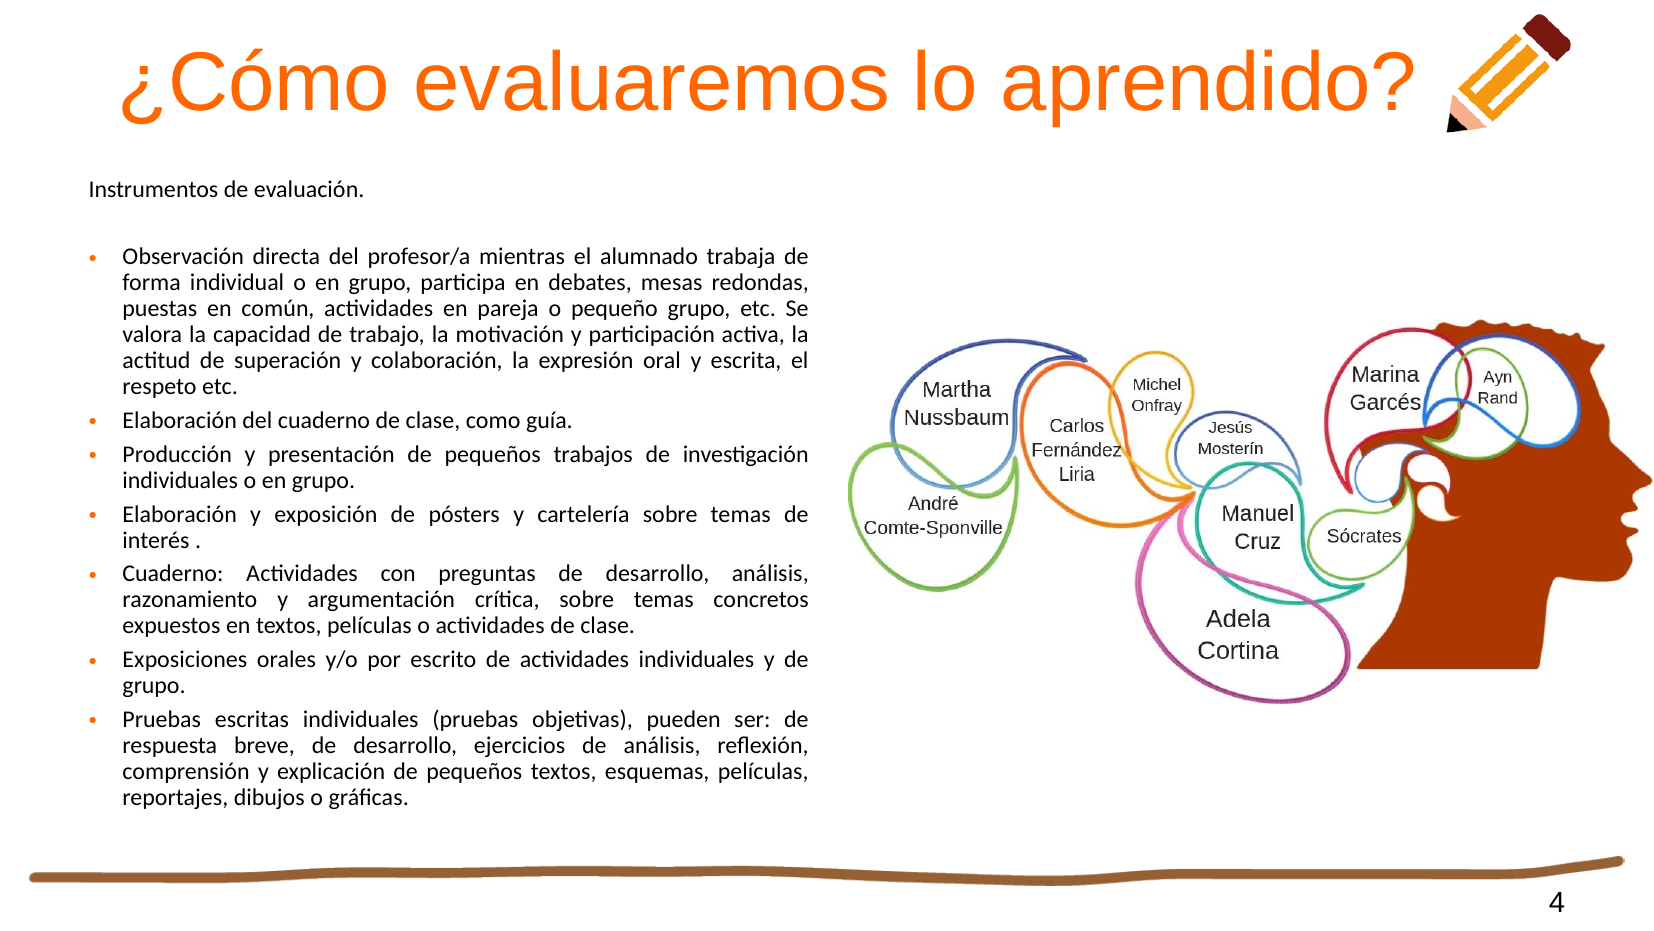

# ¿Cómo evaluaremos lo aprendido?
Instrumentos de evaluación.
Observación directa del profesor/a mientras el alumnado trabaja de forma individual o en grupo, participa en debates, mesas redondas, puestas en común, actividades en pareja o pequeño grupo, etc. Se valora la capacidad de trabajo, la motivación y participación activa, la actitud de superación y colaboración, la expresión oral y escrita, el respeto etc.
Elaboración del cuaderno de clase, como guía.
Producción y presentación de pequeños trabajos de investigación individuales o en grupo.
Elaboración y exposición de pósters y cartelería sobre temas de interés .
Cuaderno: Actividades con preguntas de desarrollo, análisis, razonamiento y argumentación crítica, sobre temas concretos expuestos en textos, películas o actividades de clase.
Exposiciones orales y/o por escrito de actividades individuales y de grupo.
Pruebas escritas individuales (pruebas objetivas), pueden ser: de respuesta breve, de desarrollo, ejercicios de análisis, reflexión, comprensión y explicación de pequeños textos, esquemas, películas, reportajes, dibujos o gráficas.
4